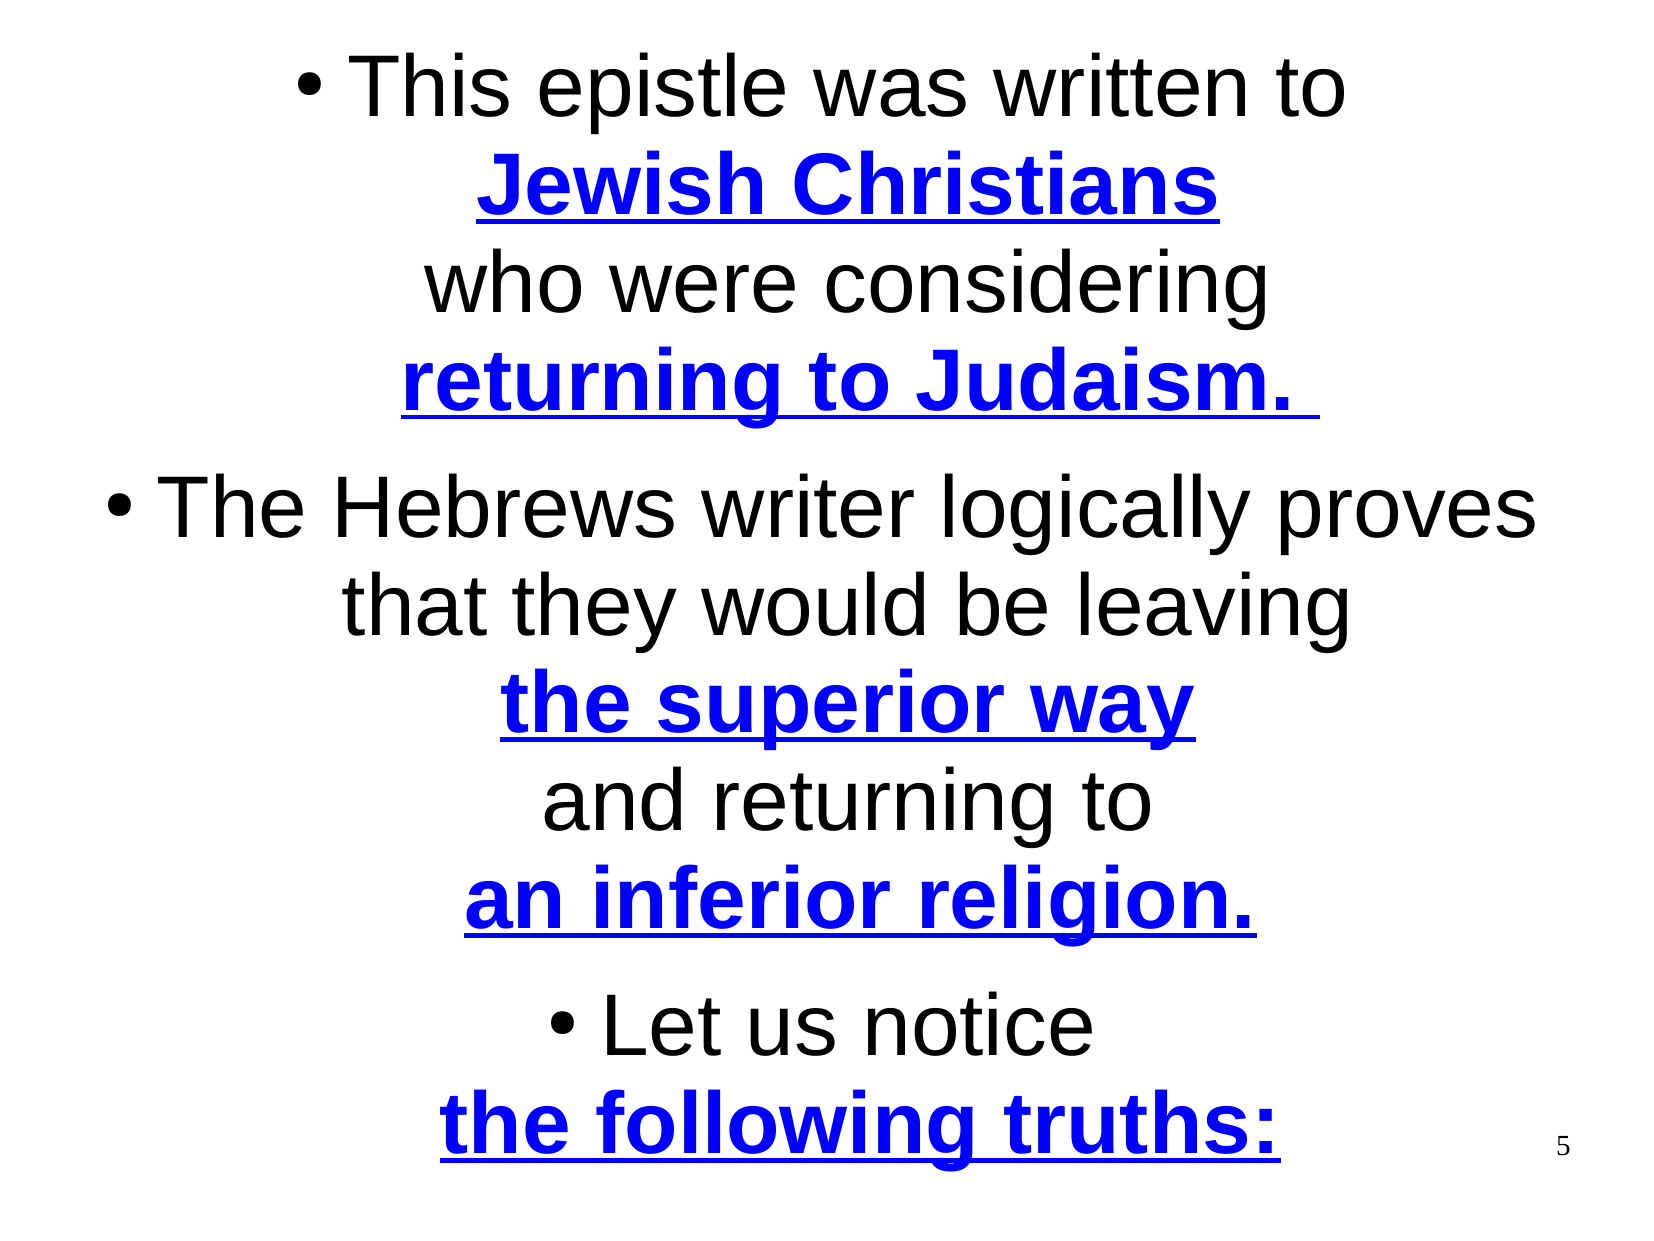

# This epistle was written to Jewish Christians who were considering returning to Judaism.
The Hebrews writer logically proves
that they would be leaving
the superior way
and returning to
an inferior religion.
Let us notice
the following truths:
5